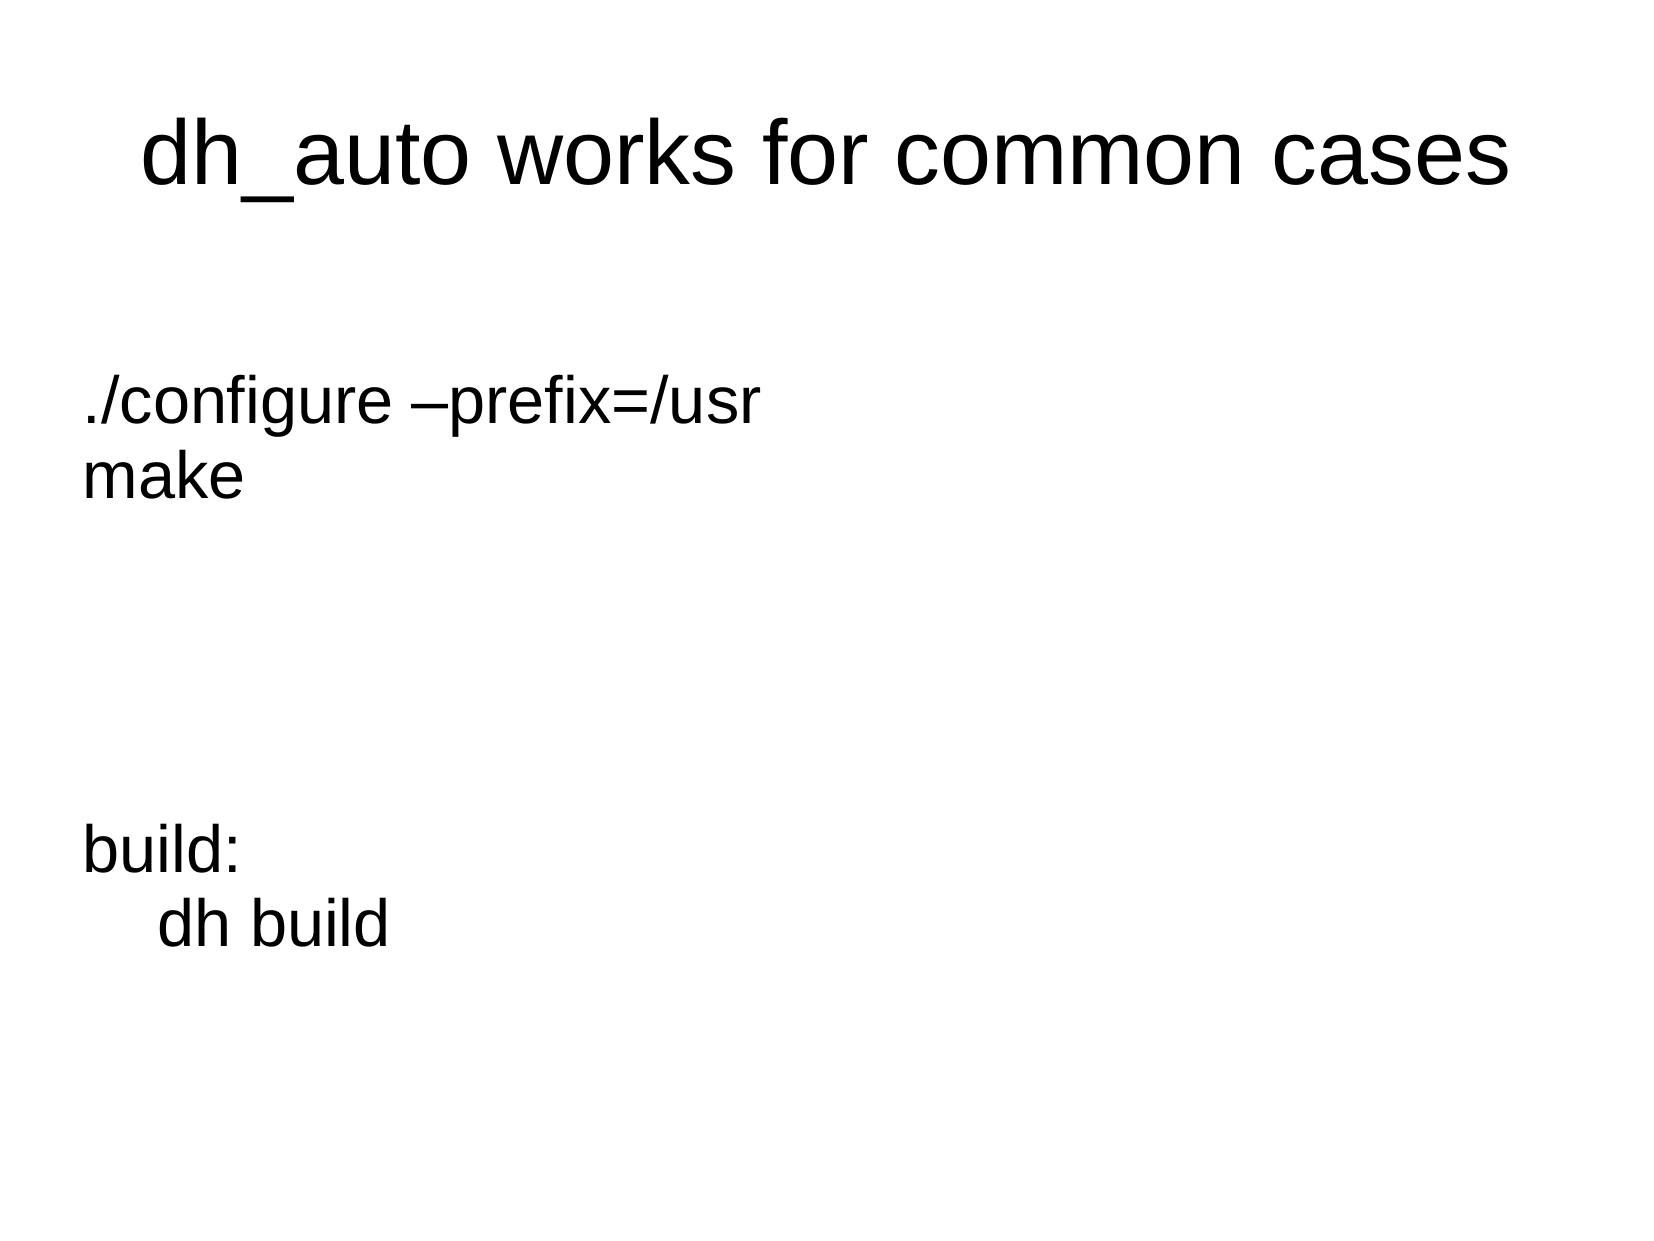

dh_auto works for common cases
# ./configure –prefix=/usr
make
build:
	dh build